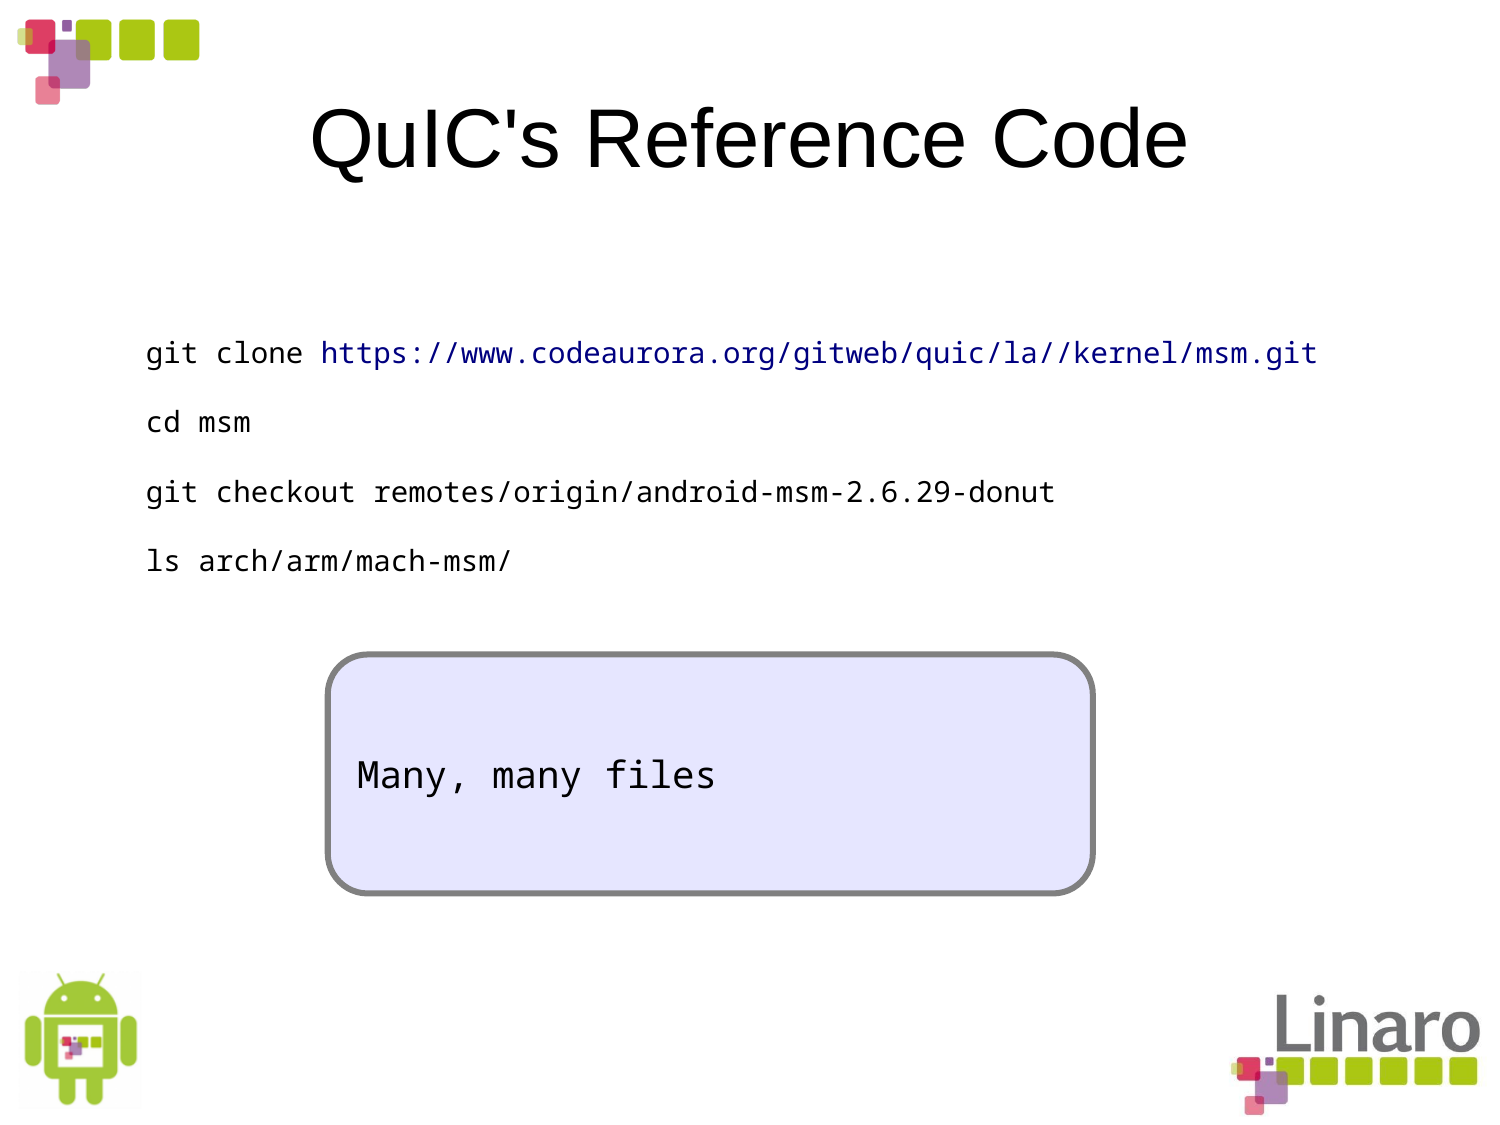

# QuIC's Reference Code
git clone https://www.codeaurora.org/gitweb/quic/la//kernel/msm.git
cd msm
git checkout remotes/origin/android-msm-2.6.29-donut
ls arch/arm/mach-msm/
Many, many files